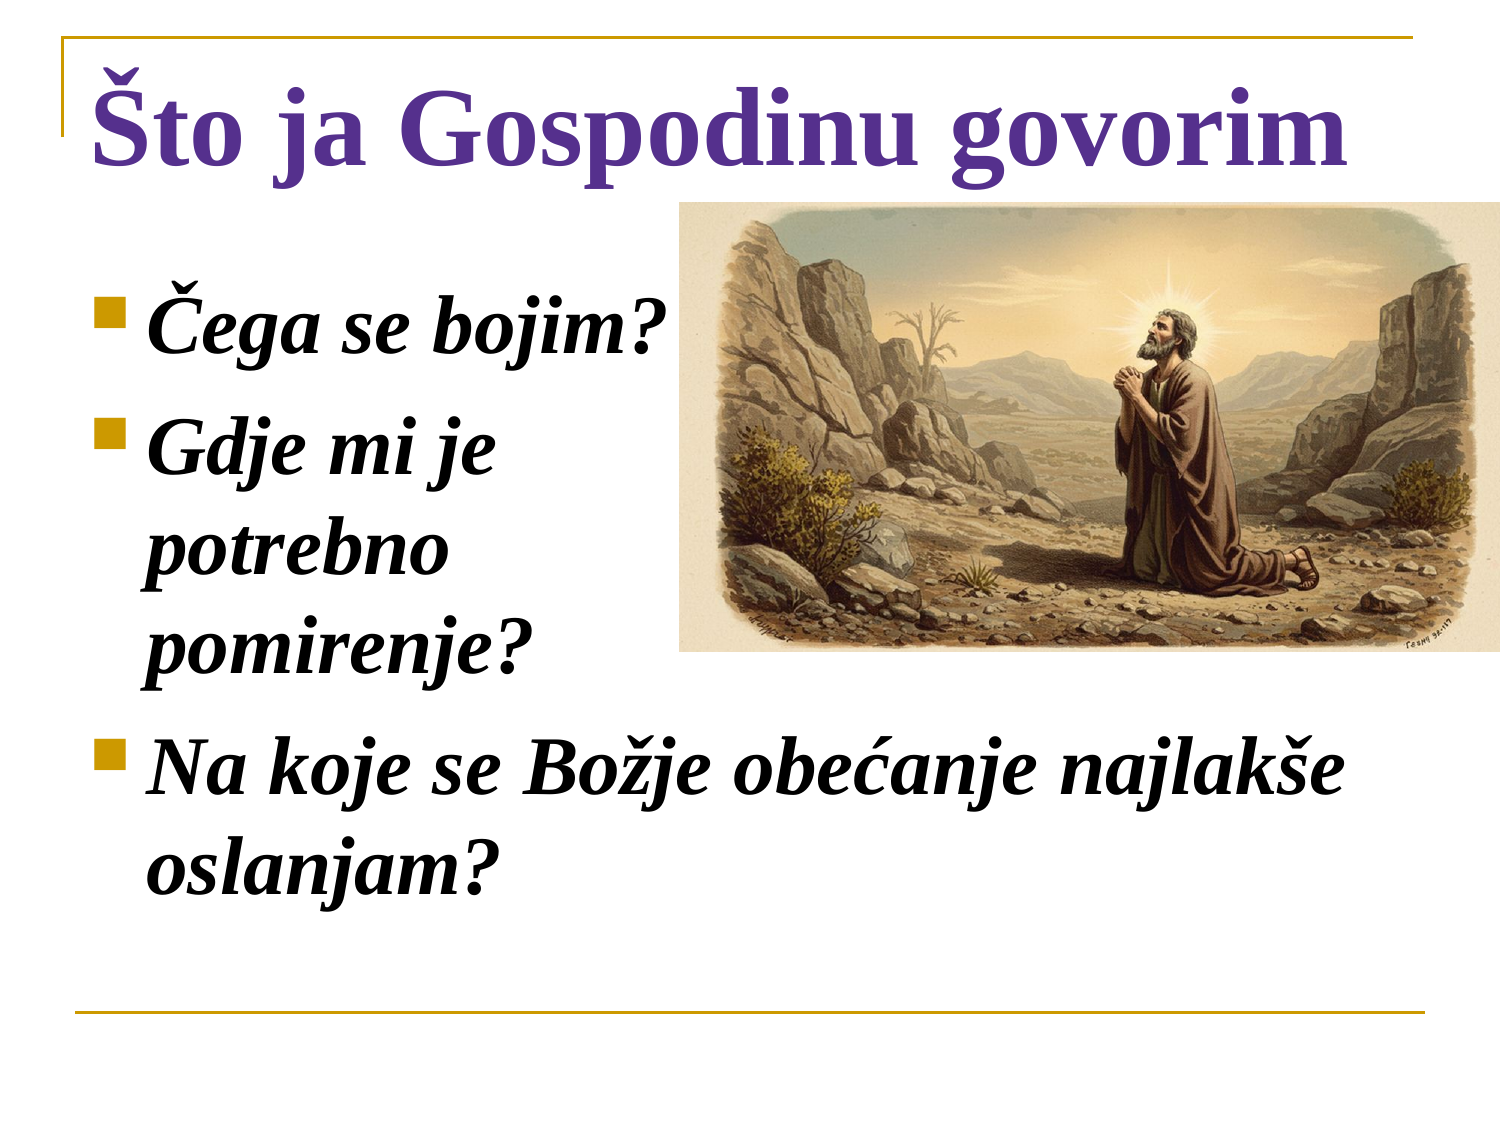

# Što ja Gospodinu govorim
Čega se bojim?
Gdje mi je
potrebno
pomirenje?
Na koje se Božje obećanje najlakše oslanjam?